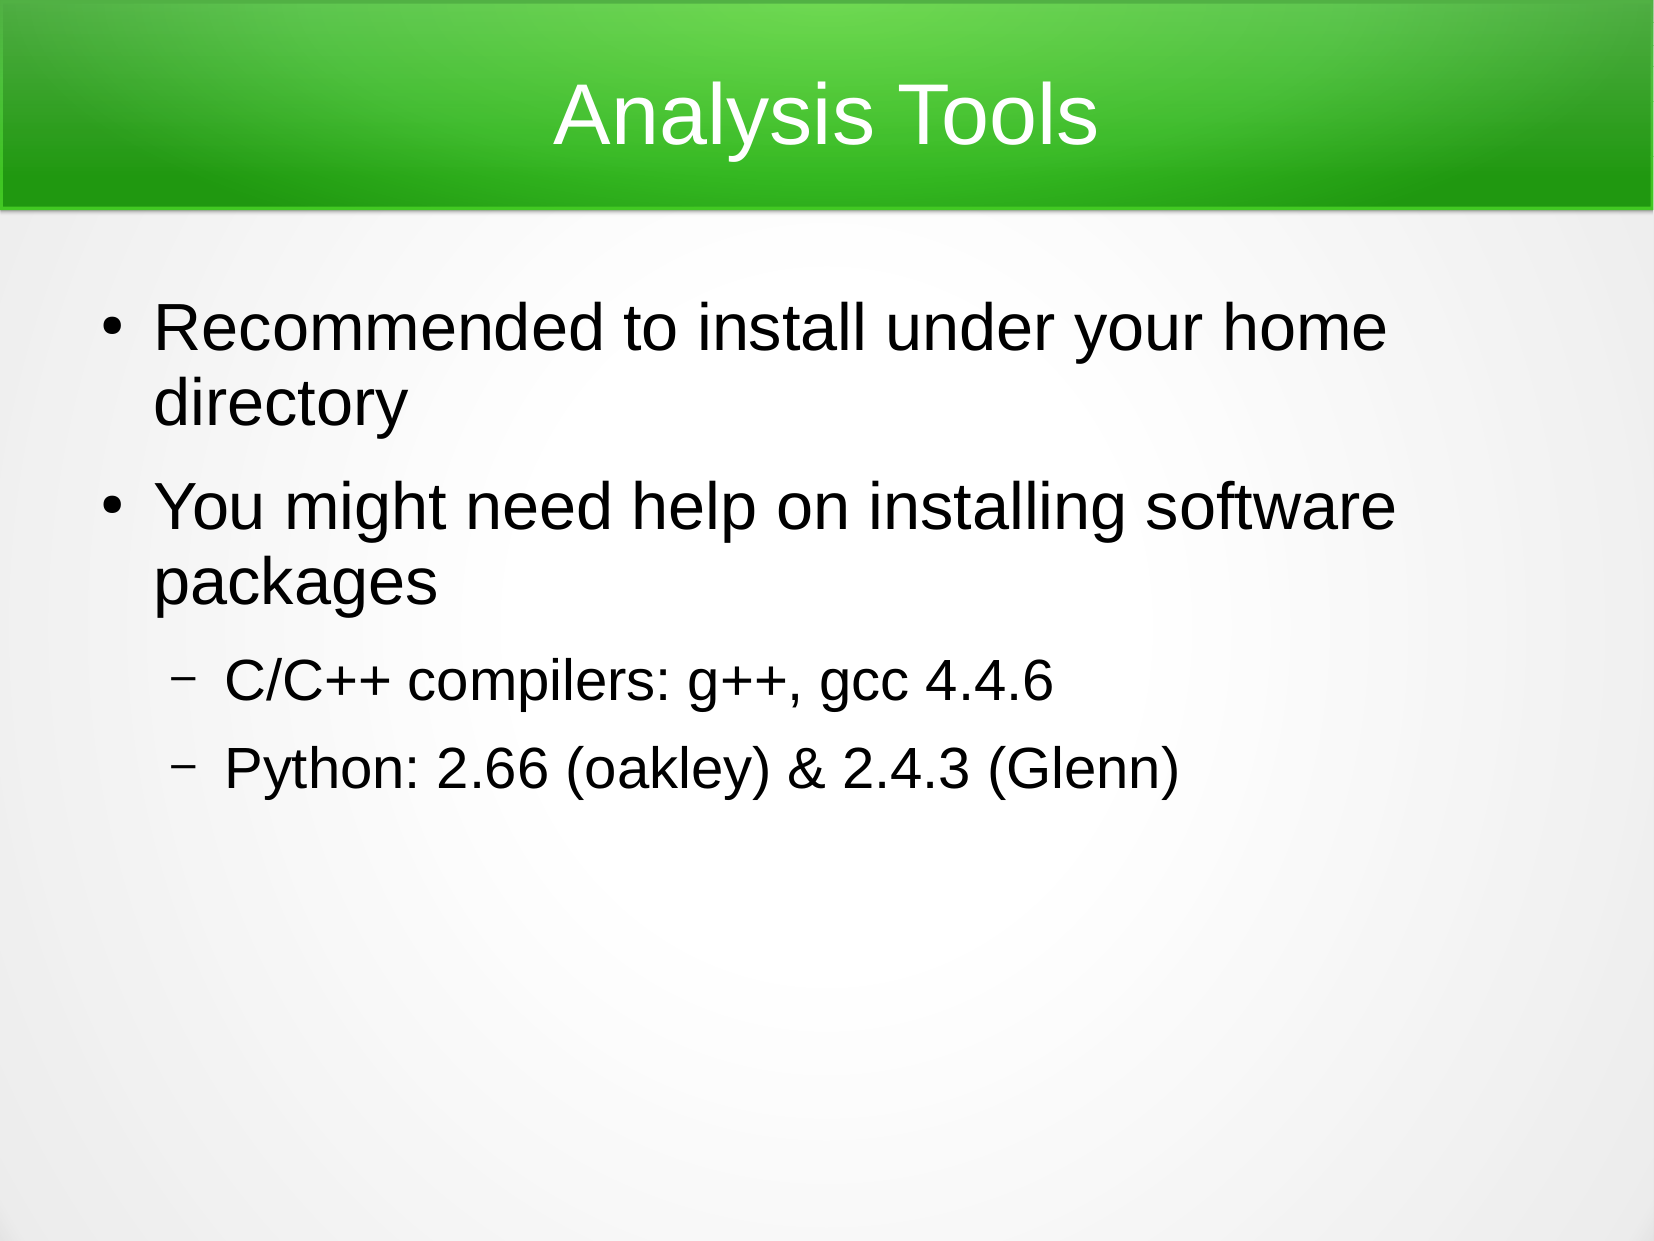

# Analysis Tools
Recommended to install under your home directory
You might need help on installing software packages
C/C++ compilers: g++, gcc 4.4.6
Python: 2.66 (oakley) & 2.4.3 (Glenn)